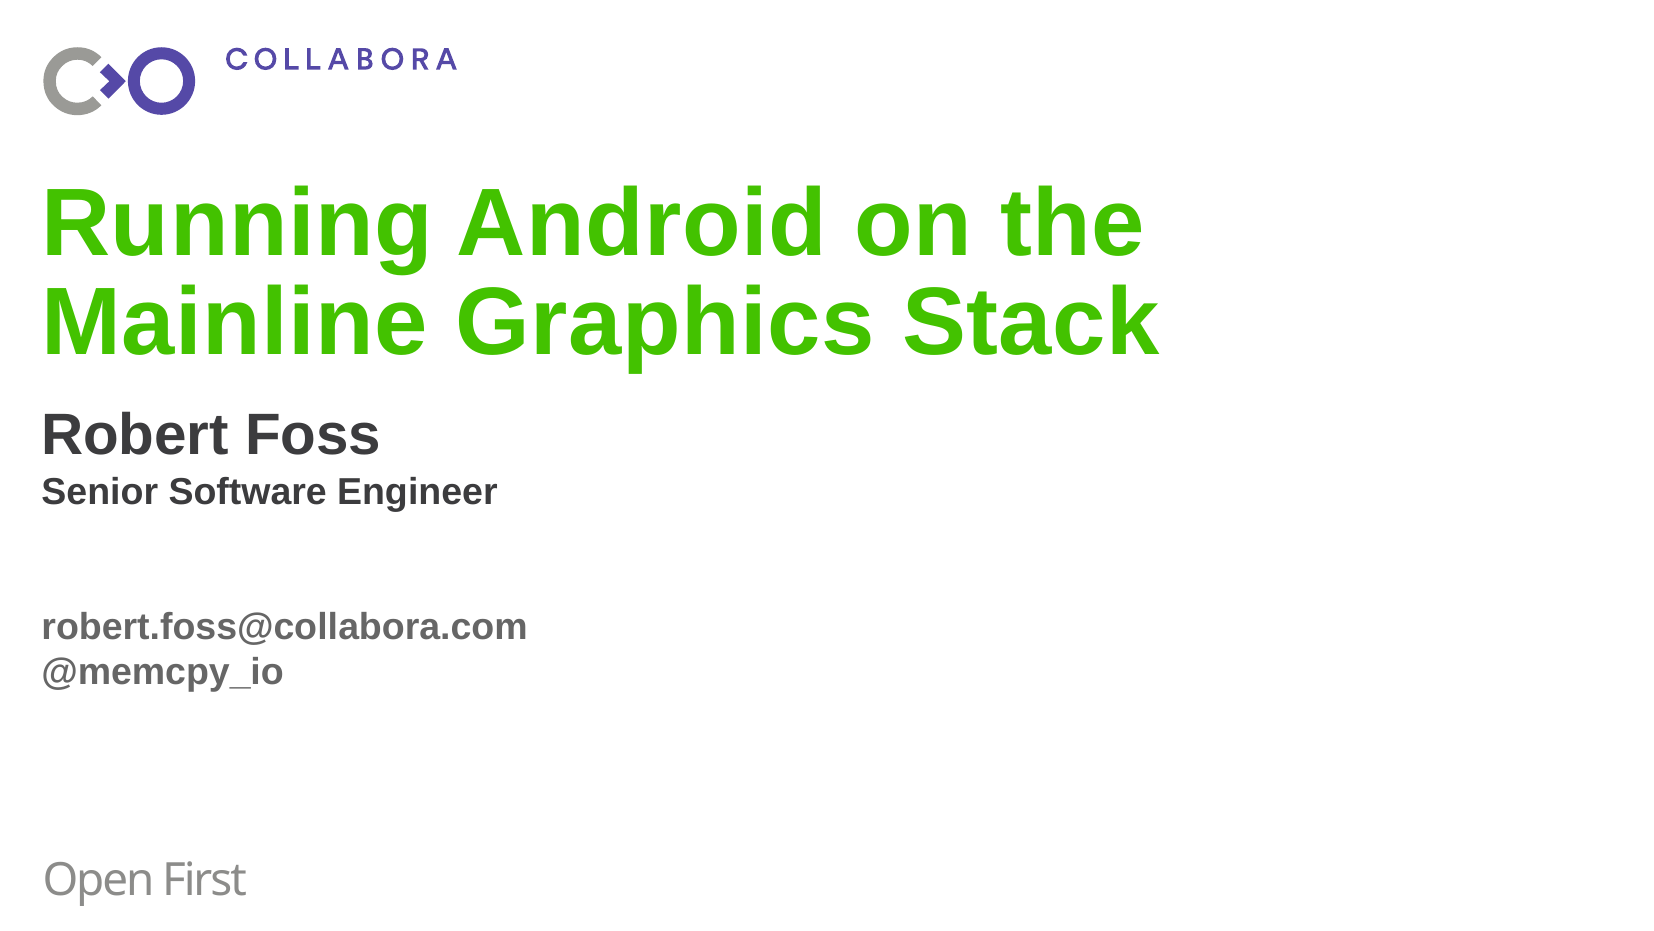

# Running Android on the Mainline Graphics Stack
Robert Foss
Senior Software Engineer
robert.foss@collabora.com
@memcpy_io